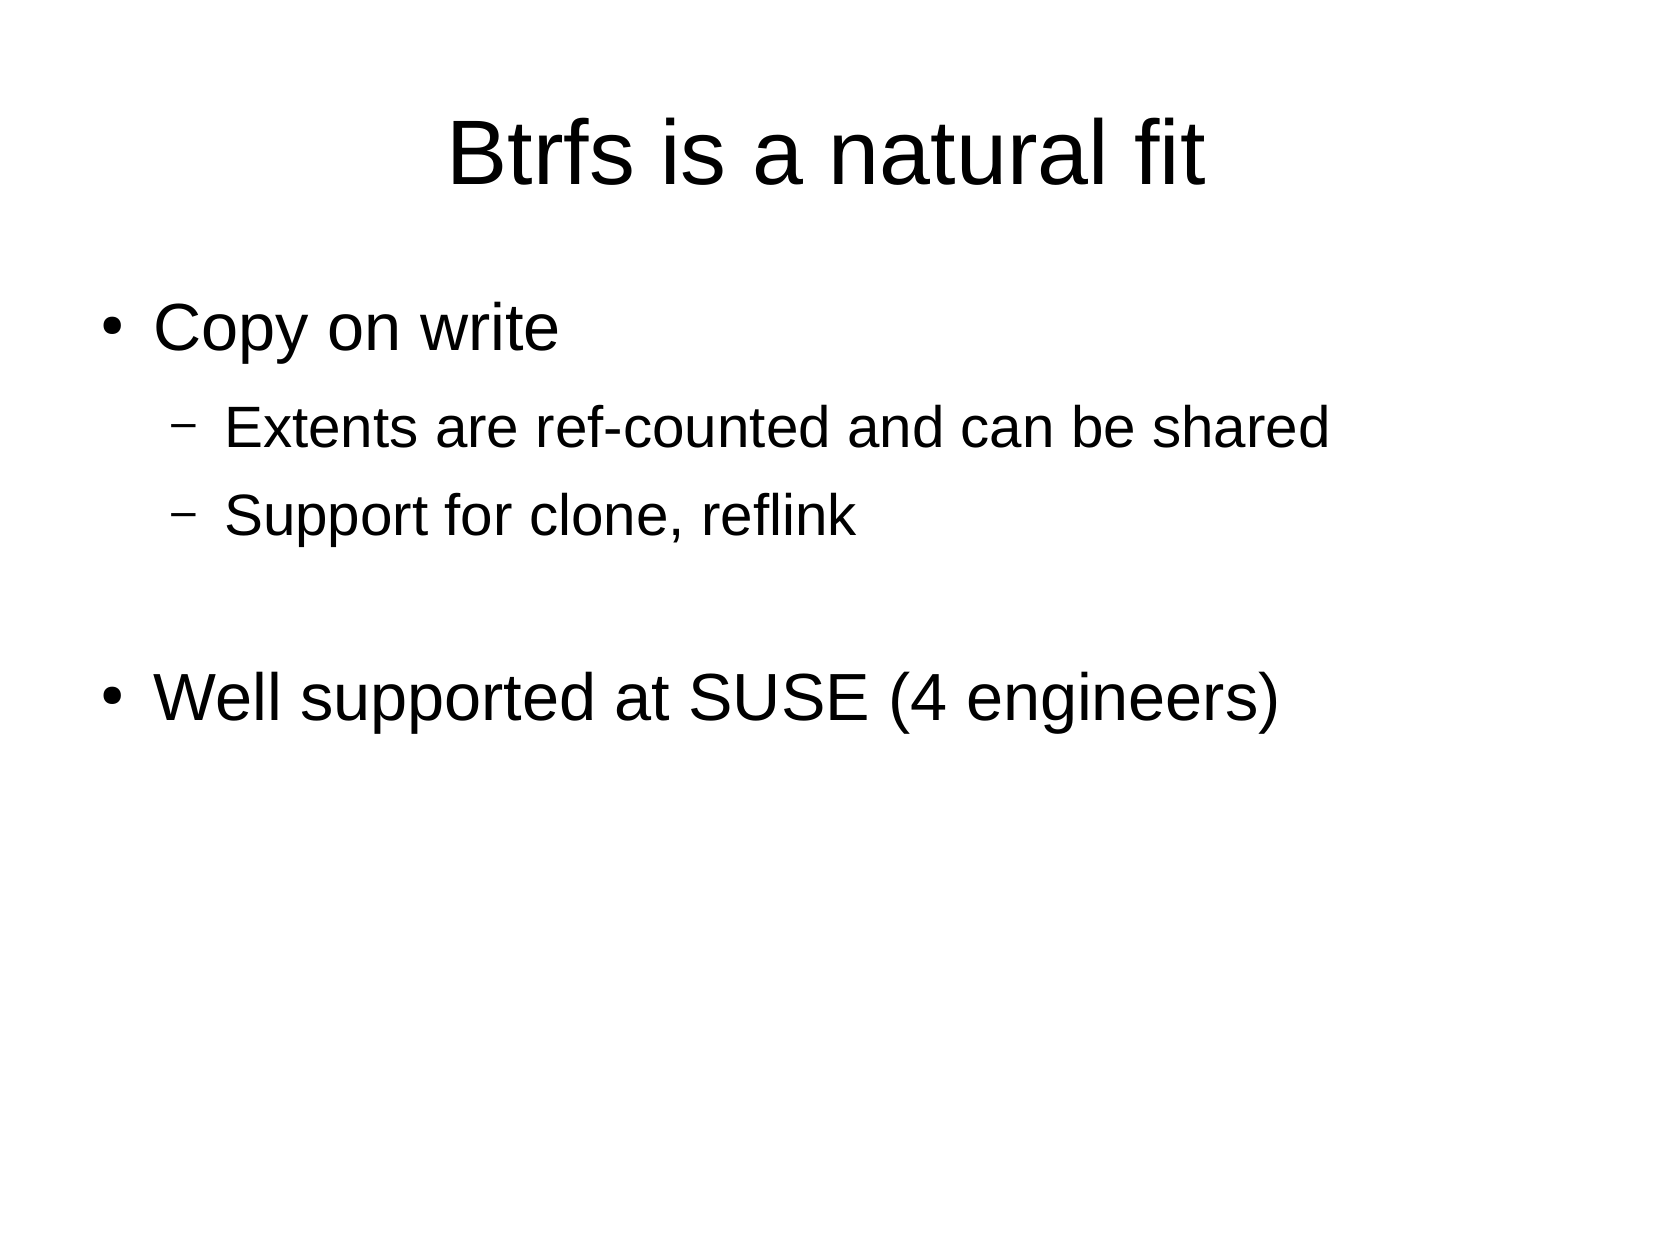

# Btrfs is a natural fit
Copy on write
Extents are ref-counted and can be shared
Support for clone, reflink
Well supported at SUSE (4 engineers)